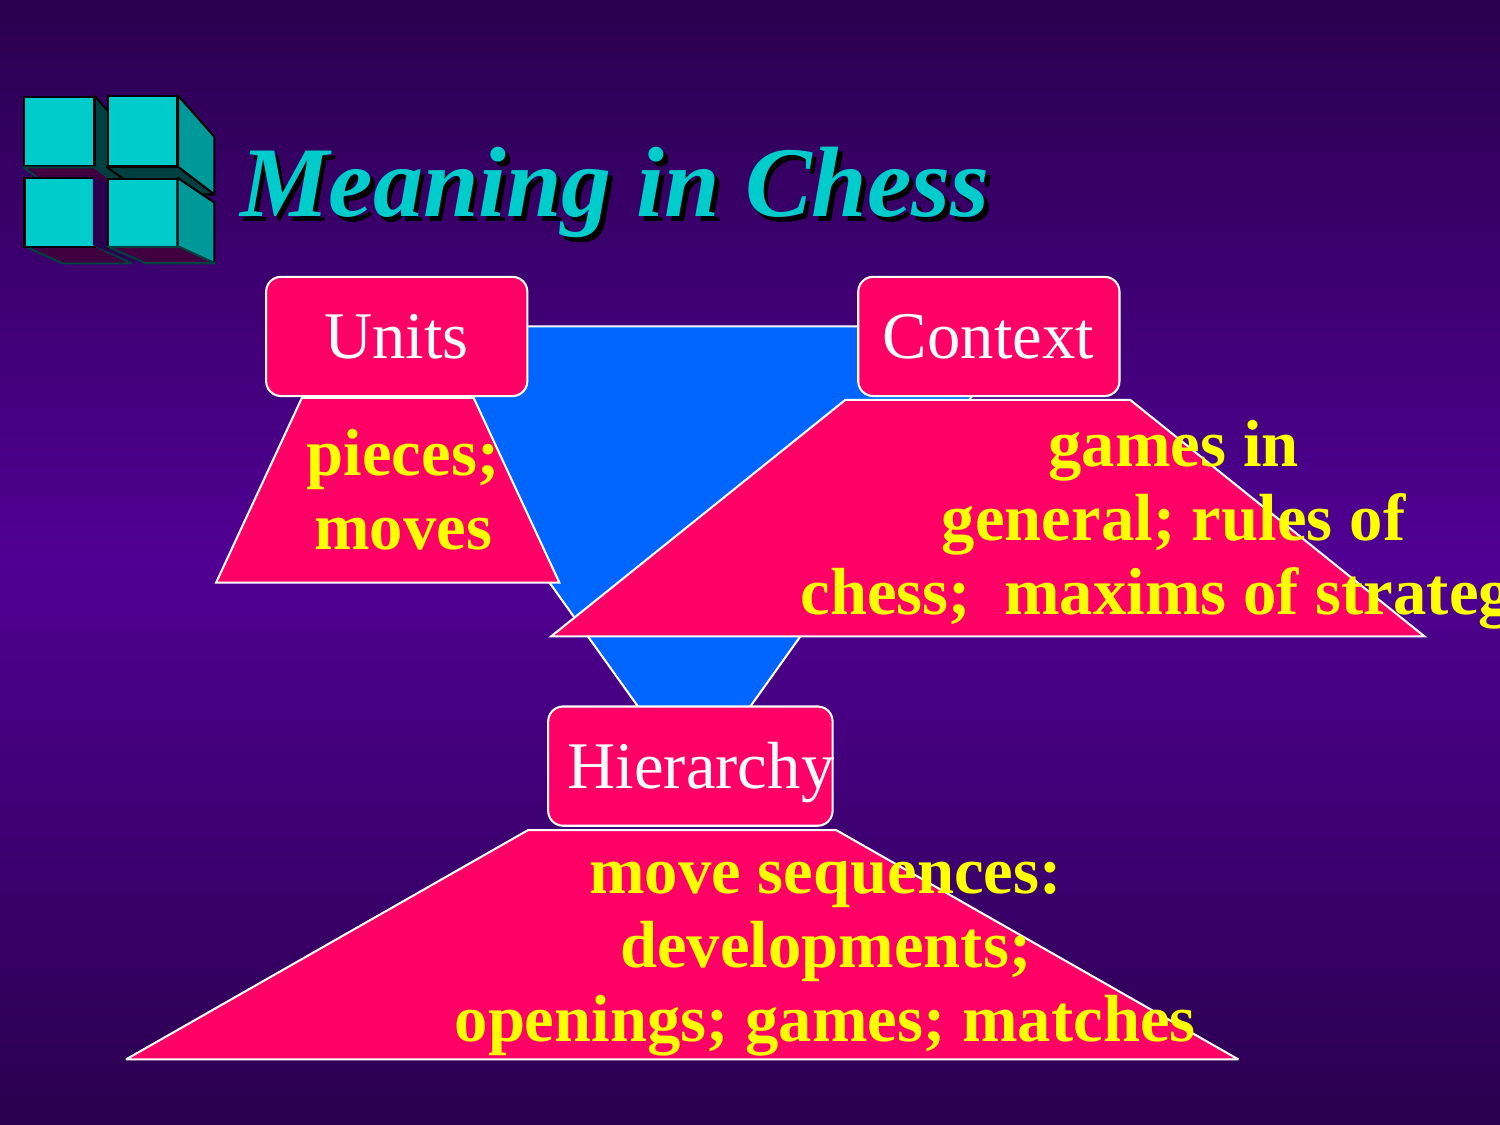

# Meaning in Chess
Units
Context
pieces;
moves
games in
general; rules of
chess; maxims of strategy
Hierarchy
move sequences:
developments;
openings; games; matches